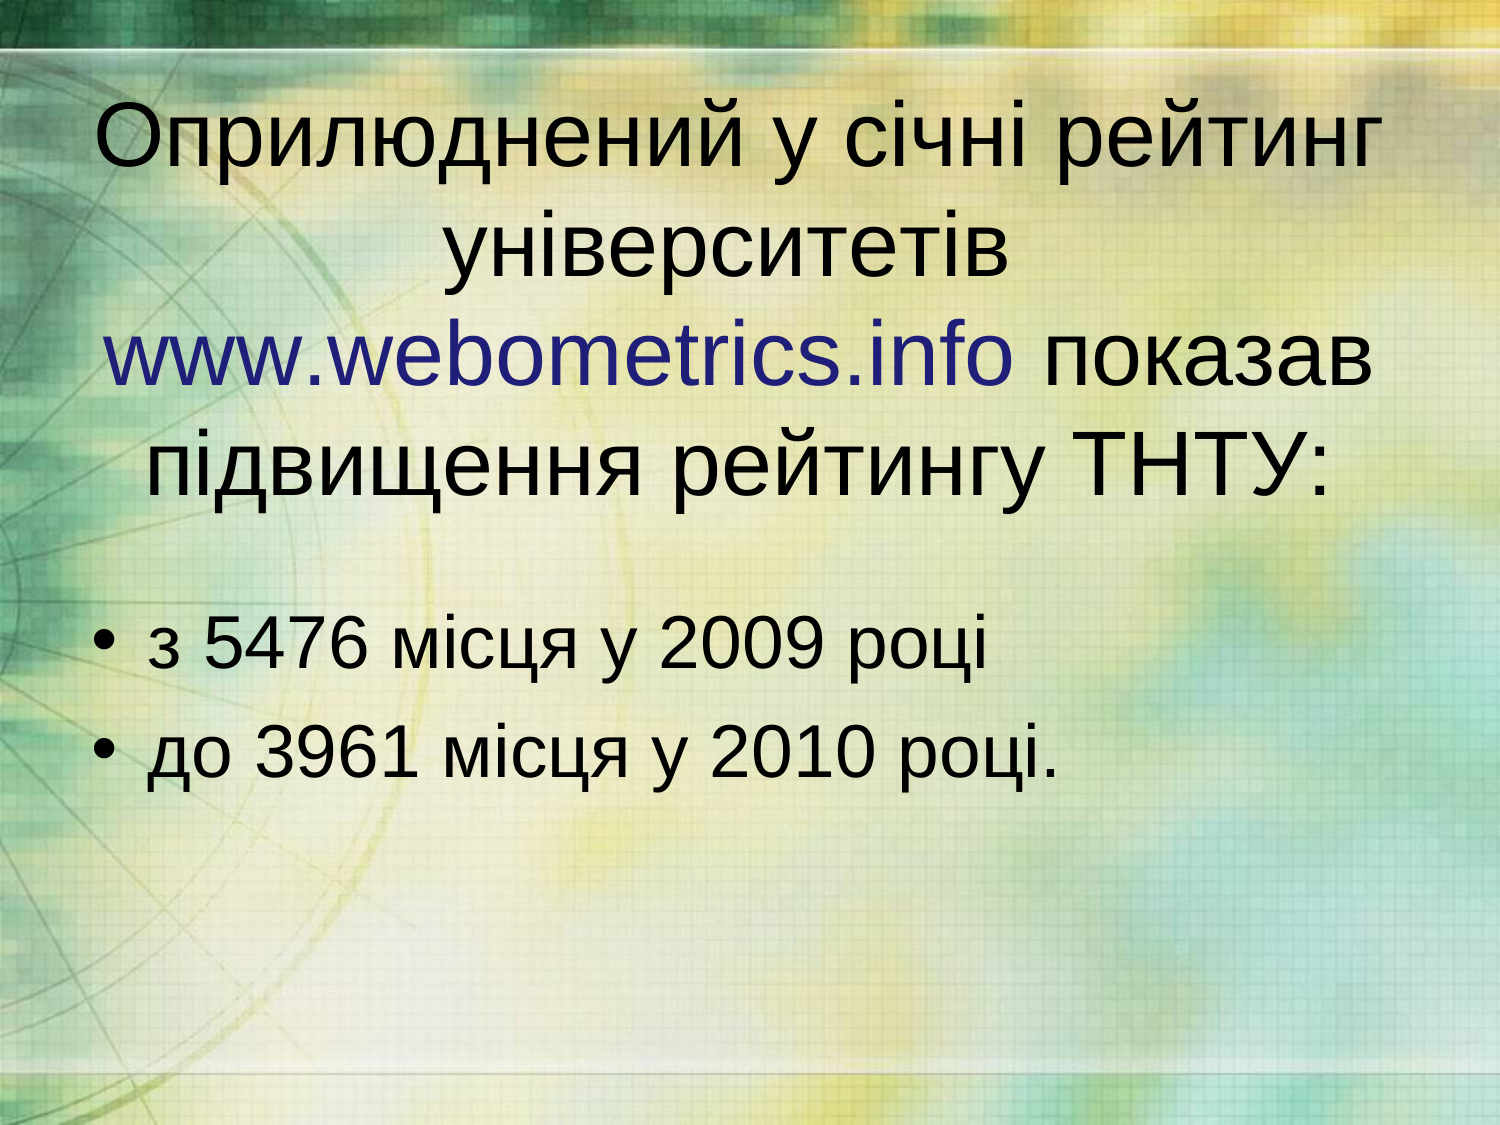

# Оприлюднений у січні рейтинг університетів www.webometrics.info показав підвищення рейтингу ТНТУ:
з 5476 місця у 2009 році
до 3961 місця у 2010 році.